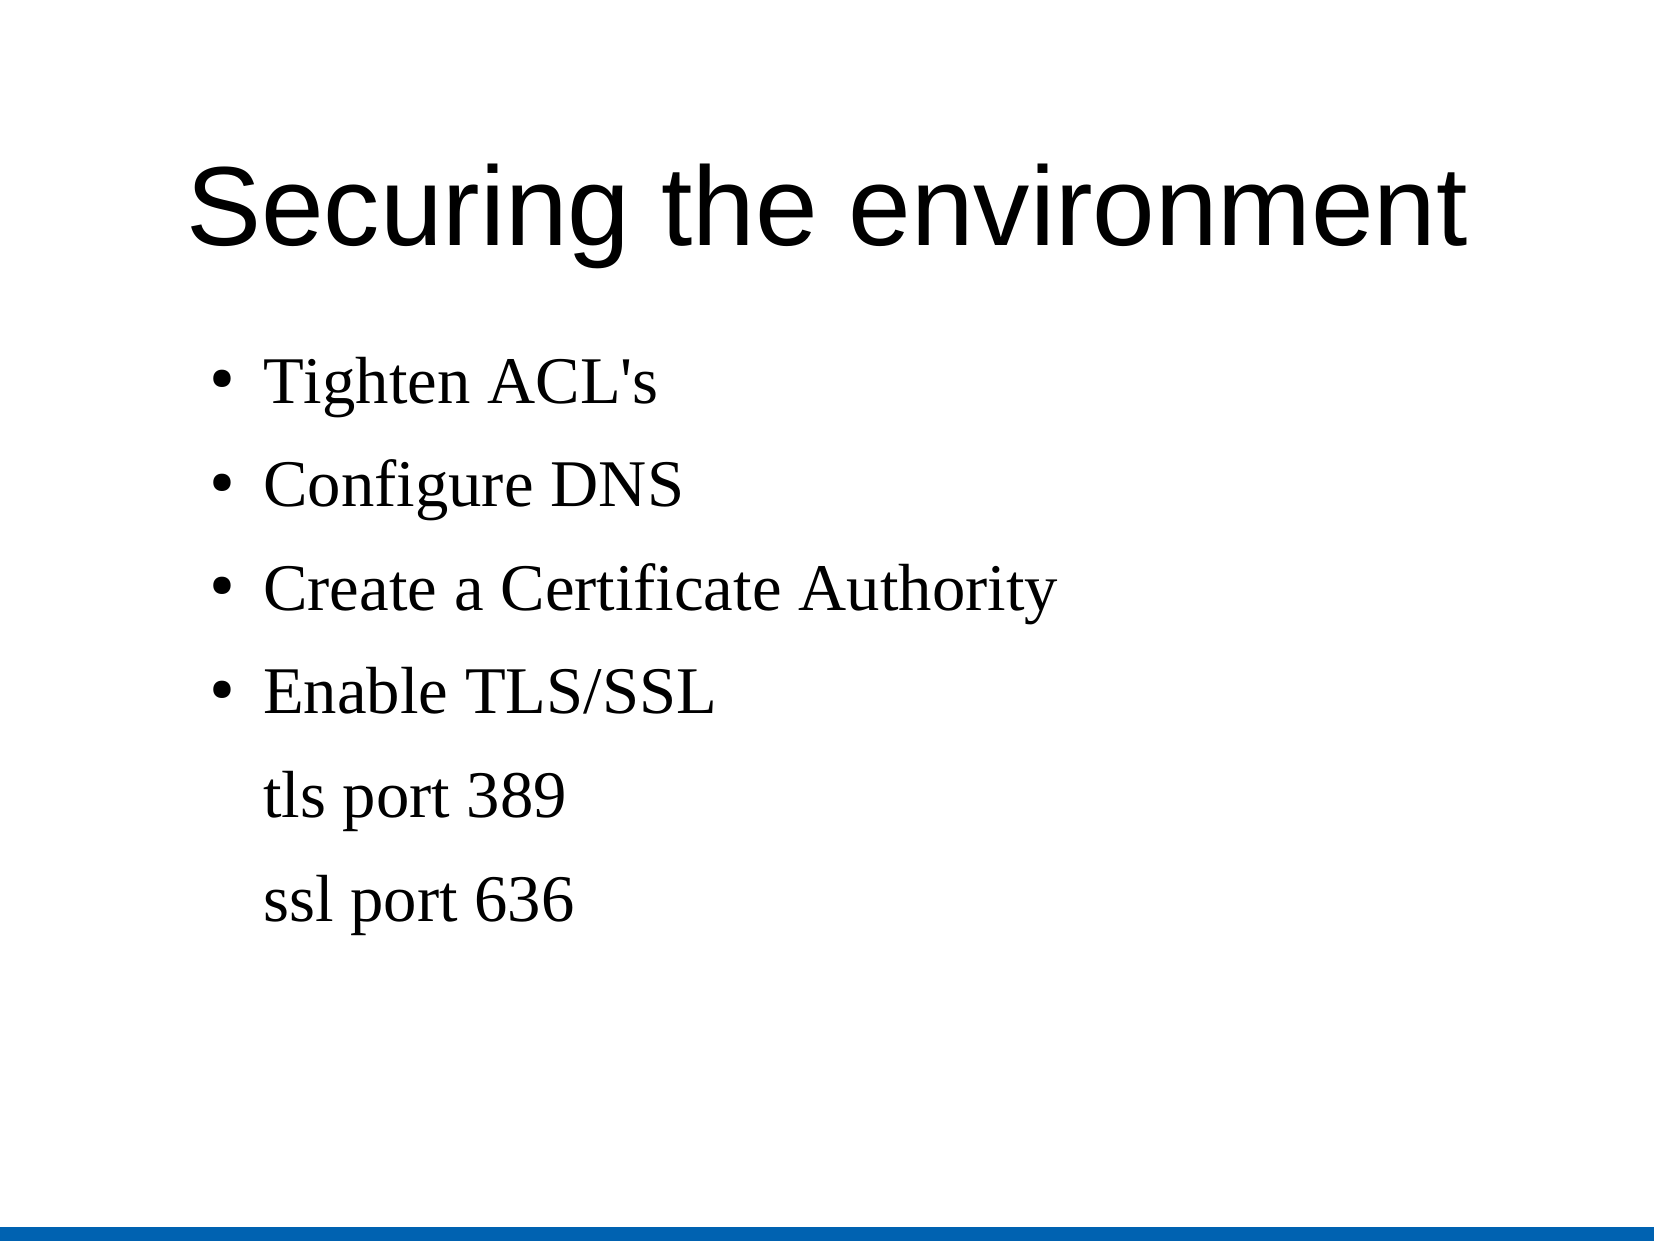

# Securing the environment
Tighten ACL's
Configure DNS
Create a Certificate Authority
Enable TLS/SSL
tls port 389
ssl port 636